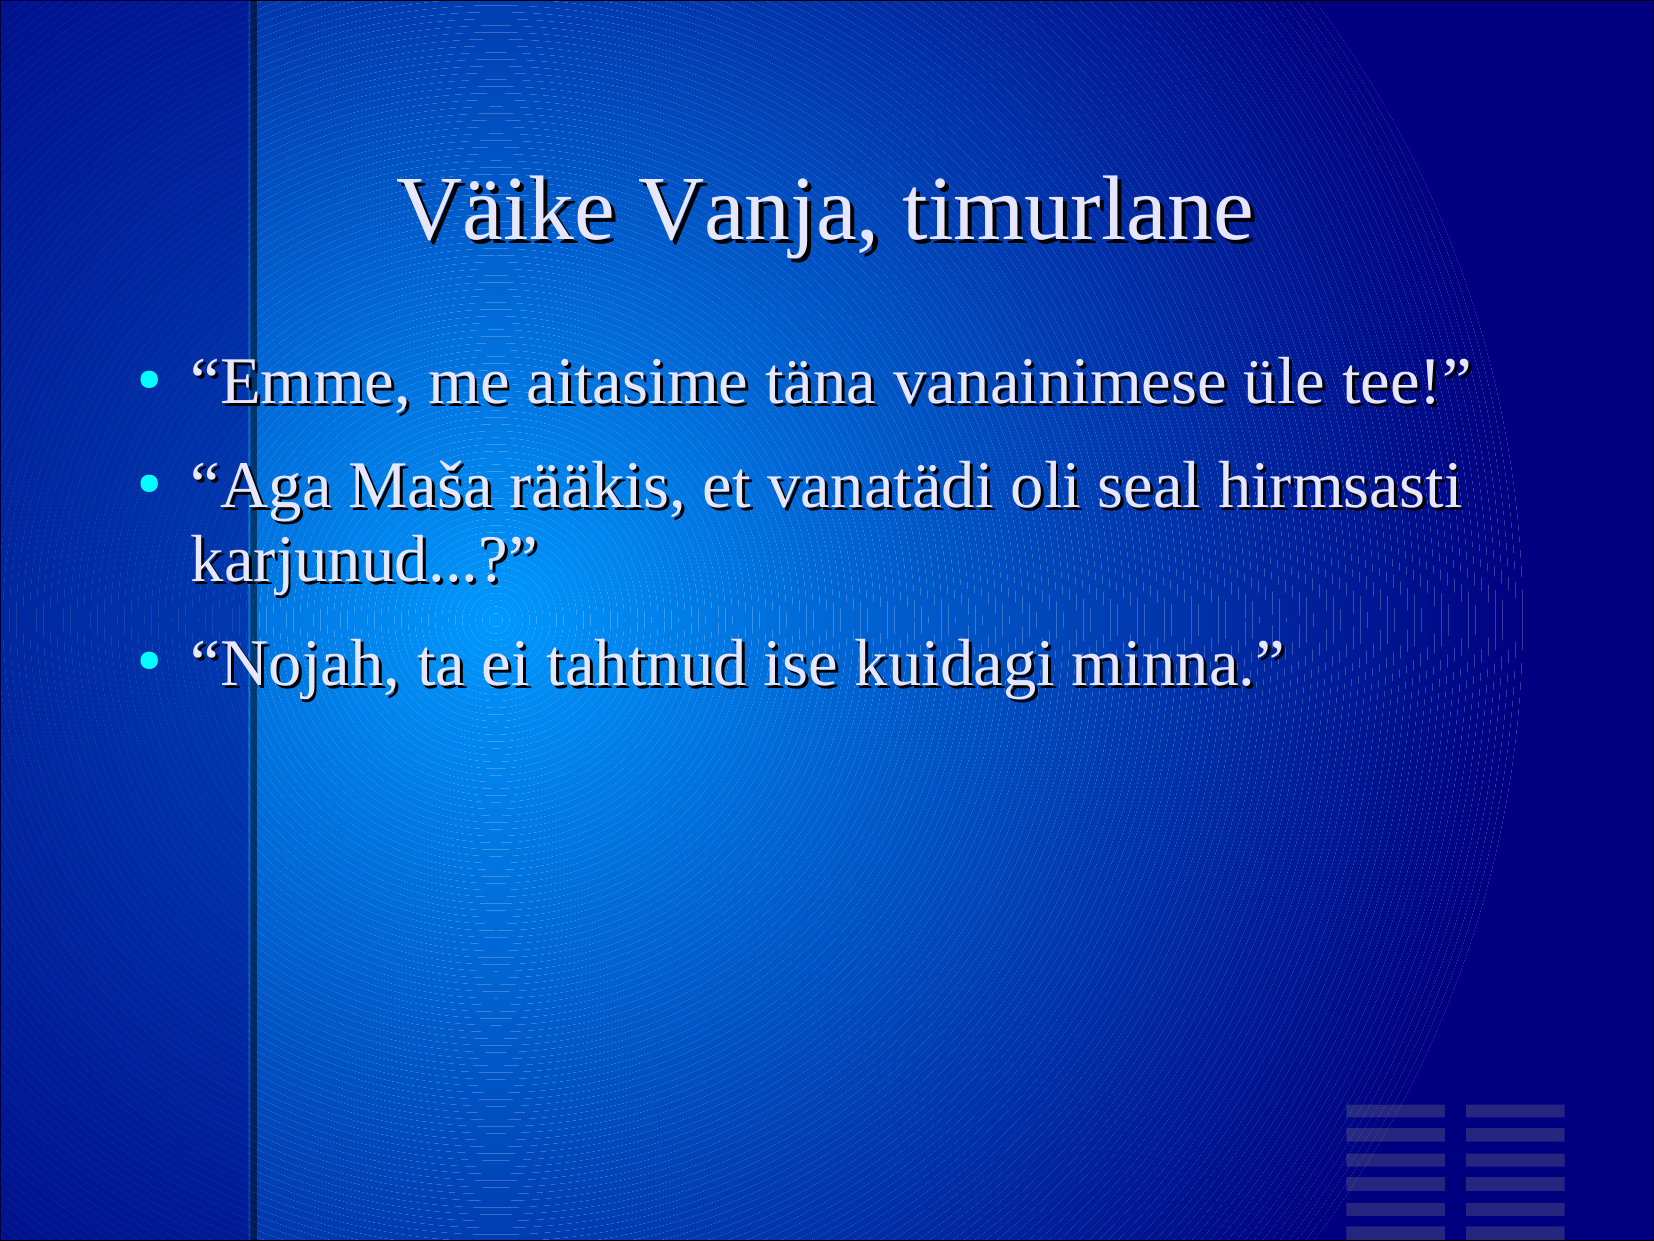

# Väike Vanja, timurlane
“Emme, me aitasime täna vanainimese üle tee!”
“Aga Maša rääkis, et vanatädi oli seal hirmsasti karjunud...?”
“Nojah, ta ei tahtnud ise kuidagi minna.”